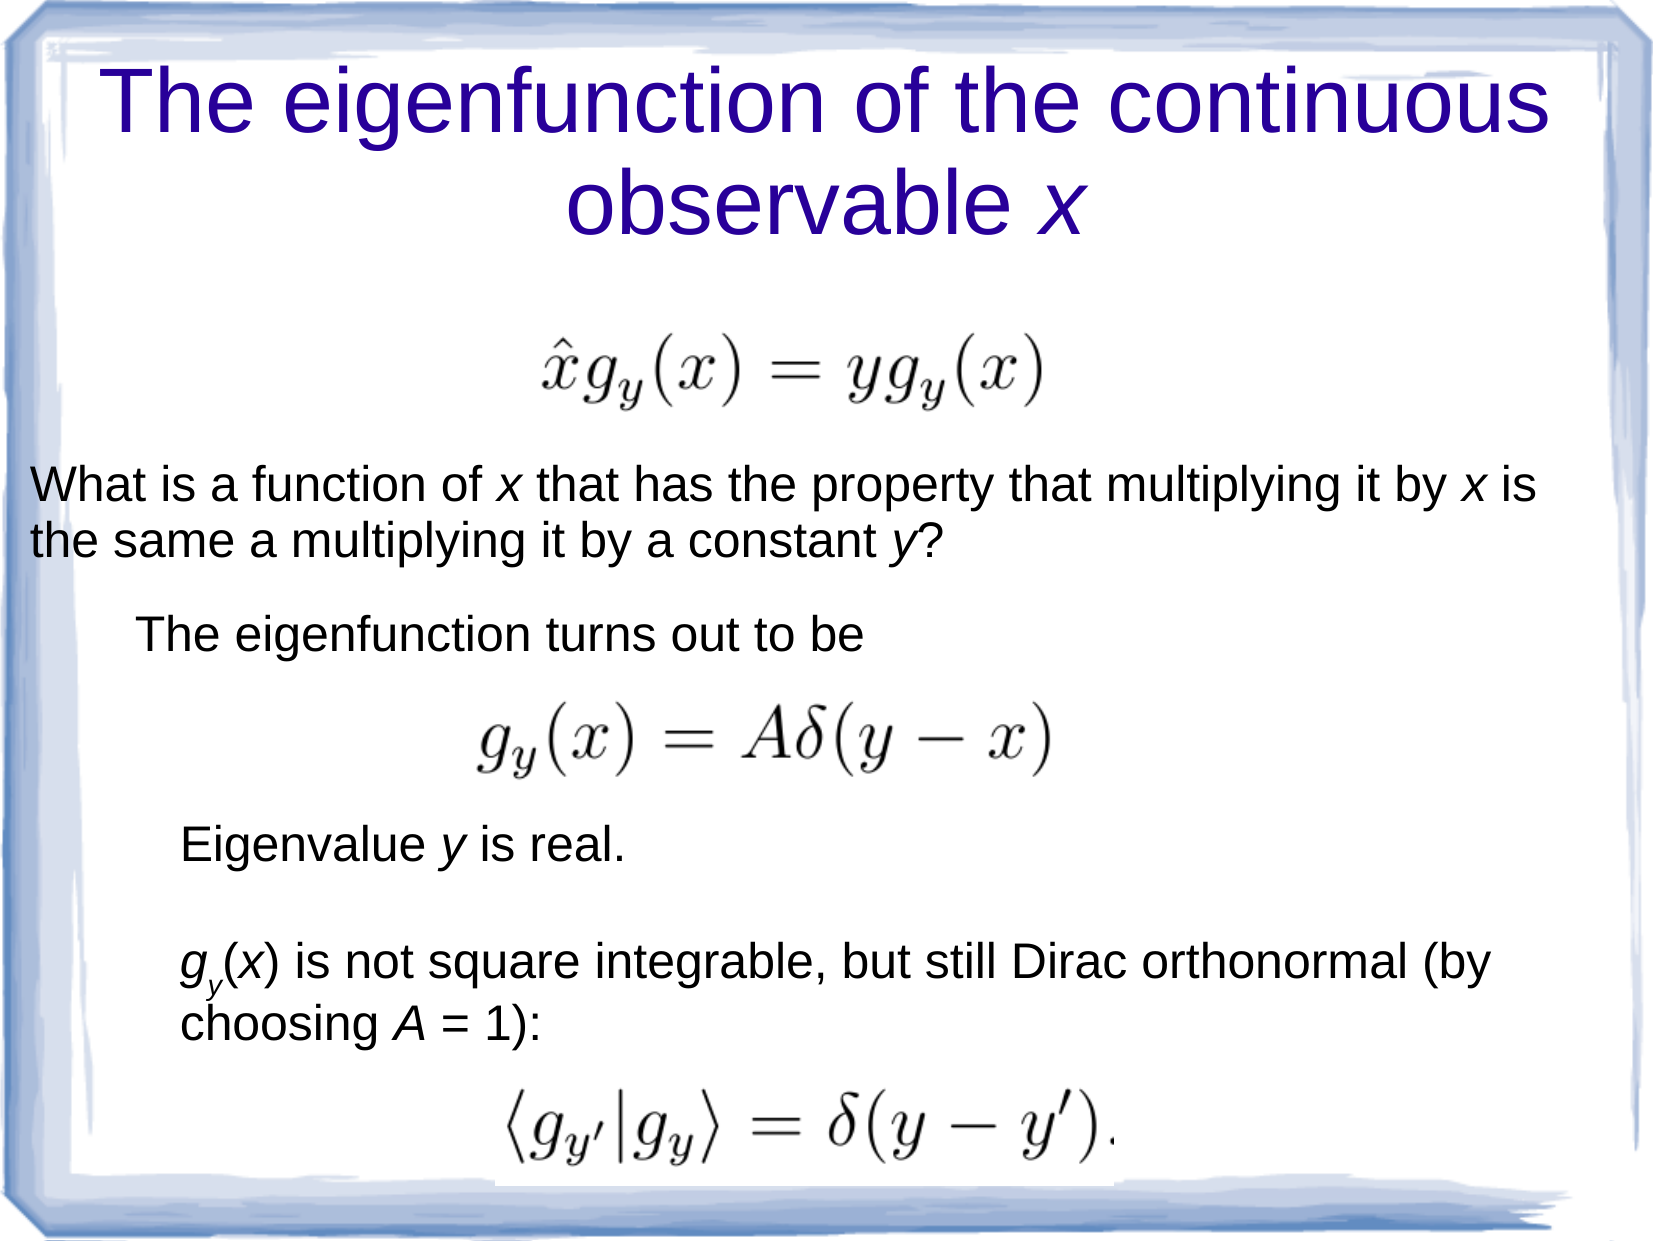

# The eigenfunction of the continuous observable x
What is a function of x that has the property that multiplying it by x is the same a multiplying it by a constant y?
The eigenfunction turns out to be
Eigenvalue y is real.
gy(x) is not square integrable, but still Dirac orthonormal (by choosing A = 1):